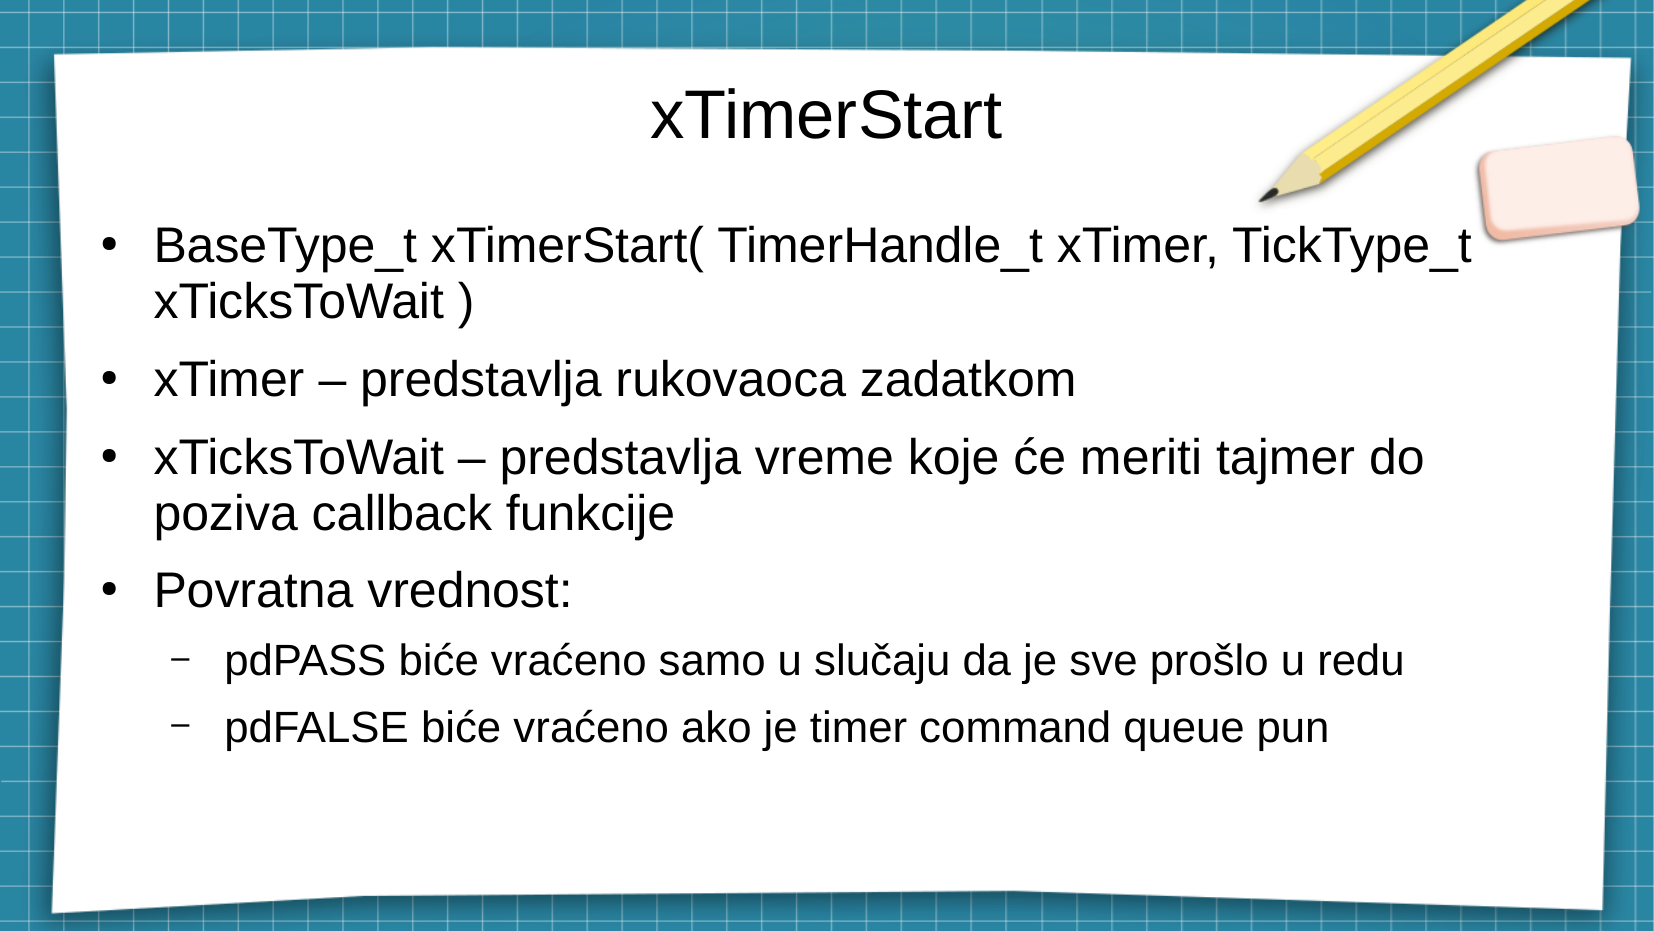

# xTimerStart
BaseType_t xTimerStart( TimerHandle_t xTimer, TickType_t xTicksToWait )
xTimer – predstavlja rukovaoca zadatkom
xTicksToWait – predstavlja vreme koje će meriti tajmer do poziva callback funkcije
Povratna vrednost:
pdPASS biće vraćeno samo u slučaju da je sve prošlo u redu
pdFALSE biće vraćeno ako je timer command queue pun